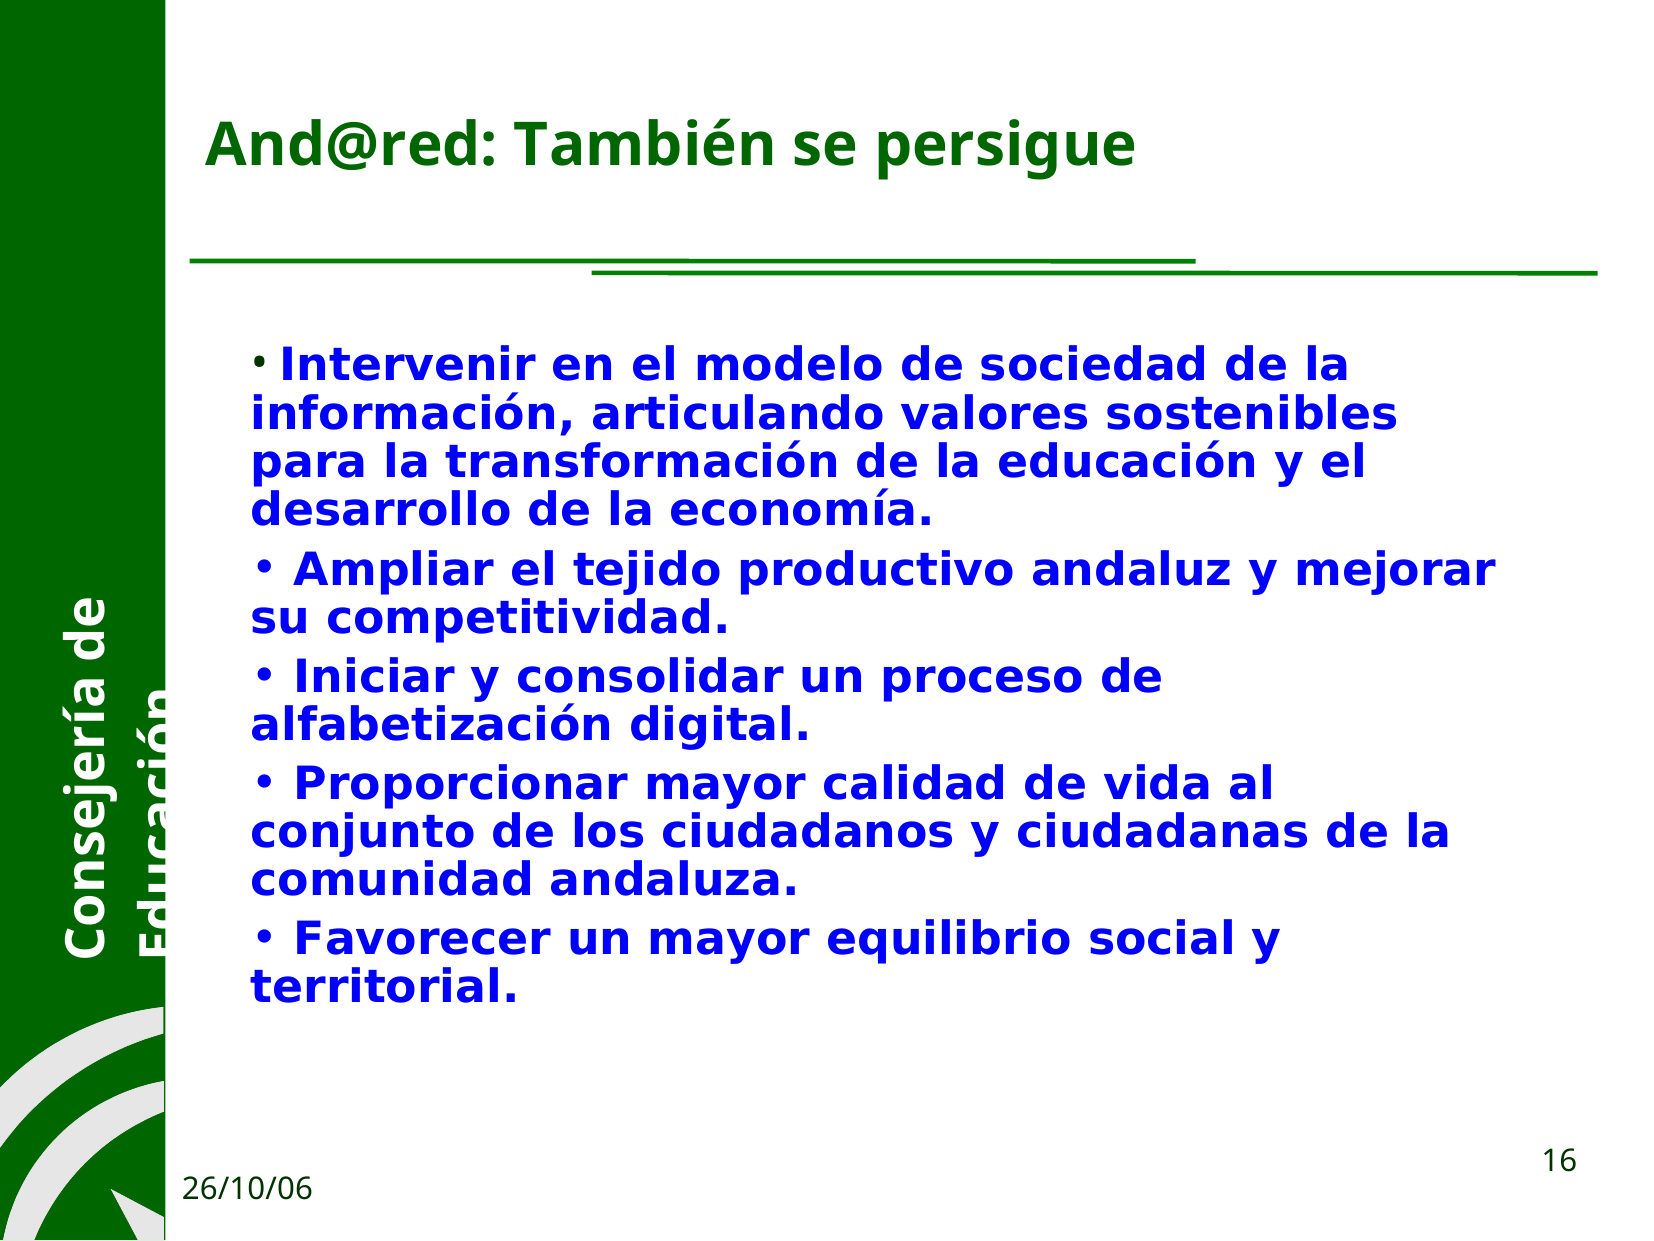

# And@red: También se persigue
 Intervenir en el modelo de sociedad de la información, articulando valores sostenibles para la transformación de la educación y el desarrollo de la economía.
 Ampliar el tejido productivo andaluz y mejorar su competitividad.
 Iniciar y consolidar un proceso de alfabetización digital.
 Proporcionar mayor calidad de vida al conjunto de los ciudadanos y ciudadanas de la comunidad andaluza.
 Favorecer un mayor equilibrio social y territorial.
16